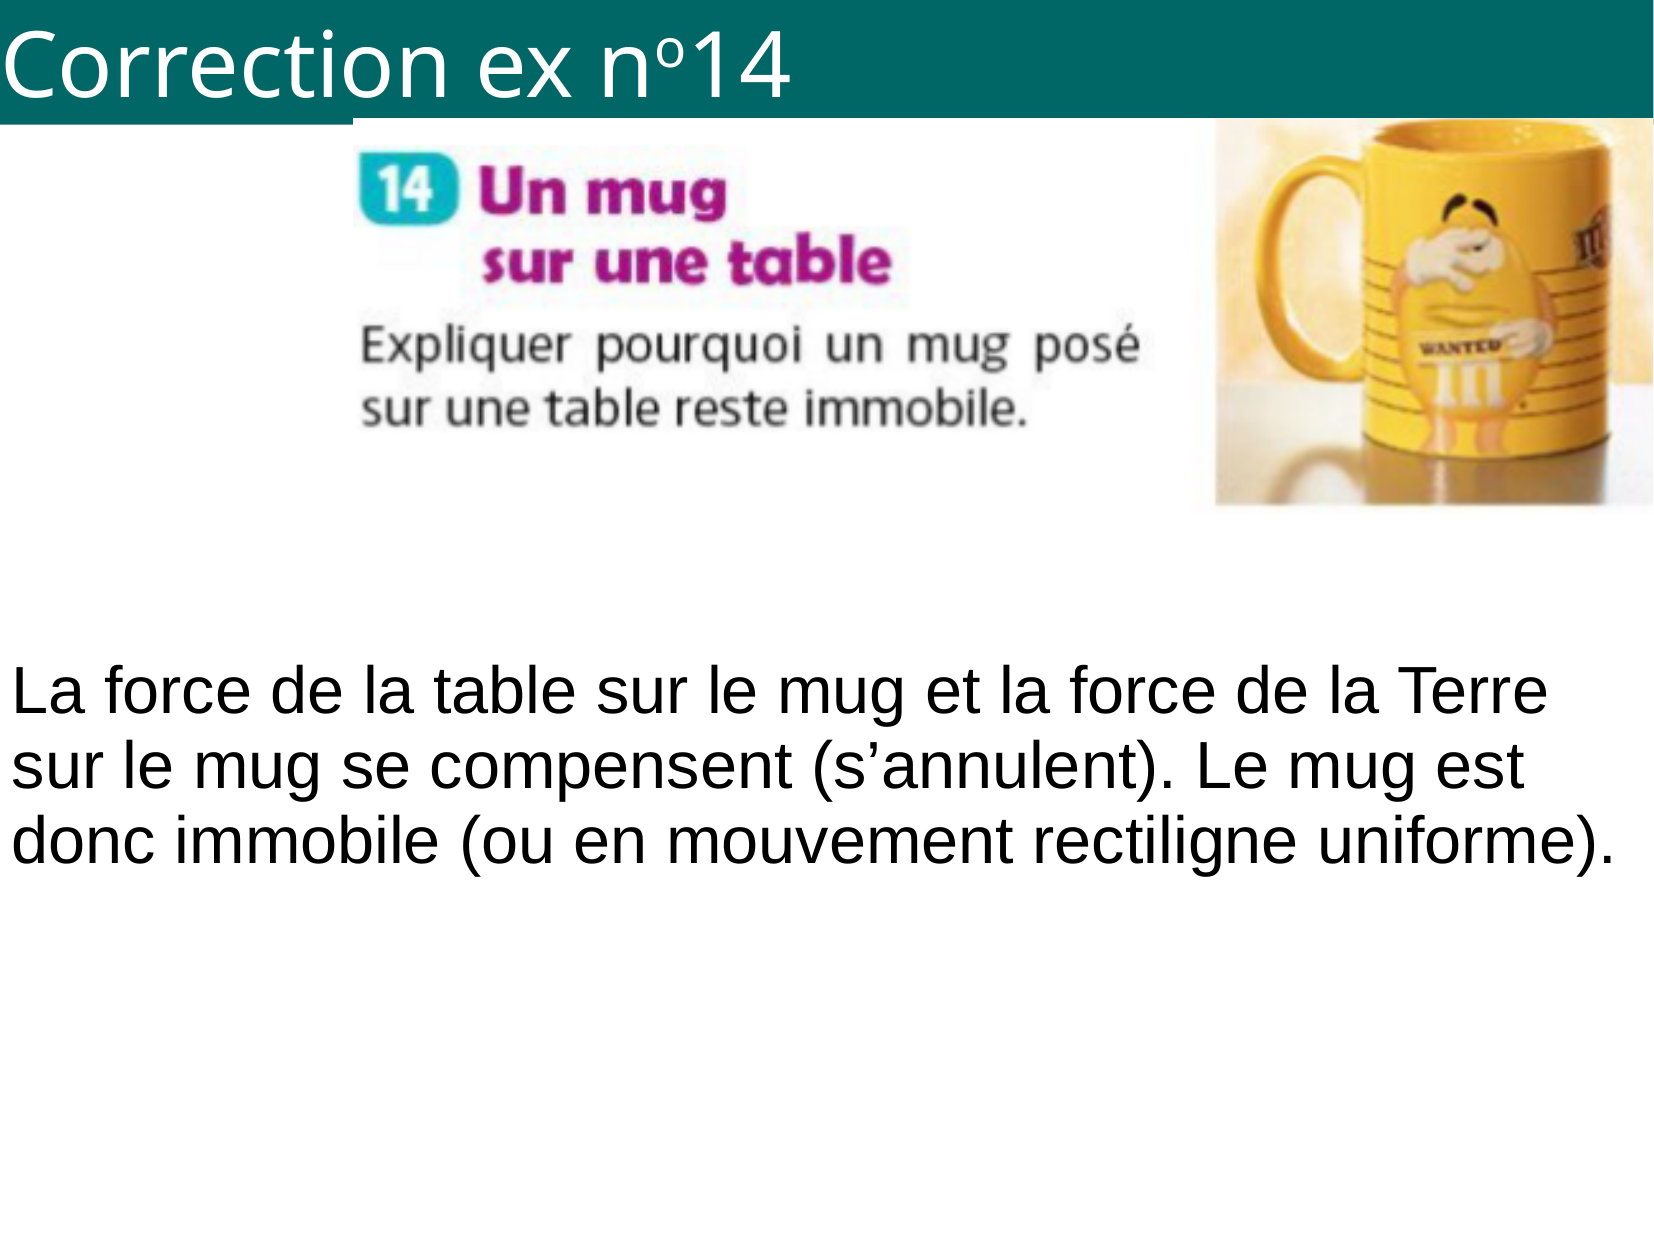

# Correction ex no14
La force de la table sur le mug et la force de la Terre sur le mug se compensent (s’annulent). Le mug est donc immobile (ou en mouvement rectiligne uniforme).